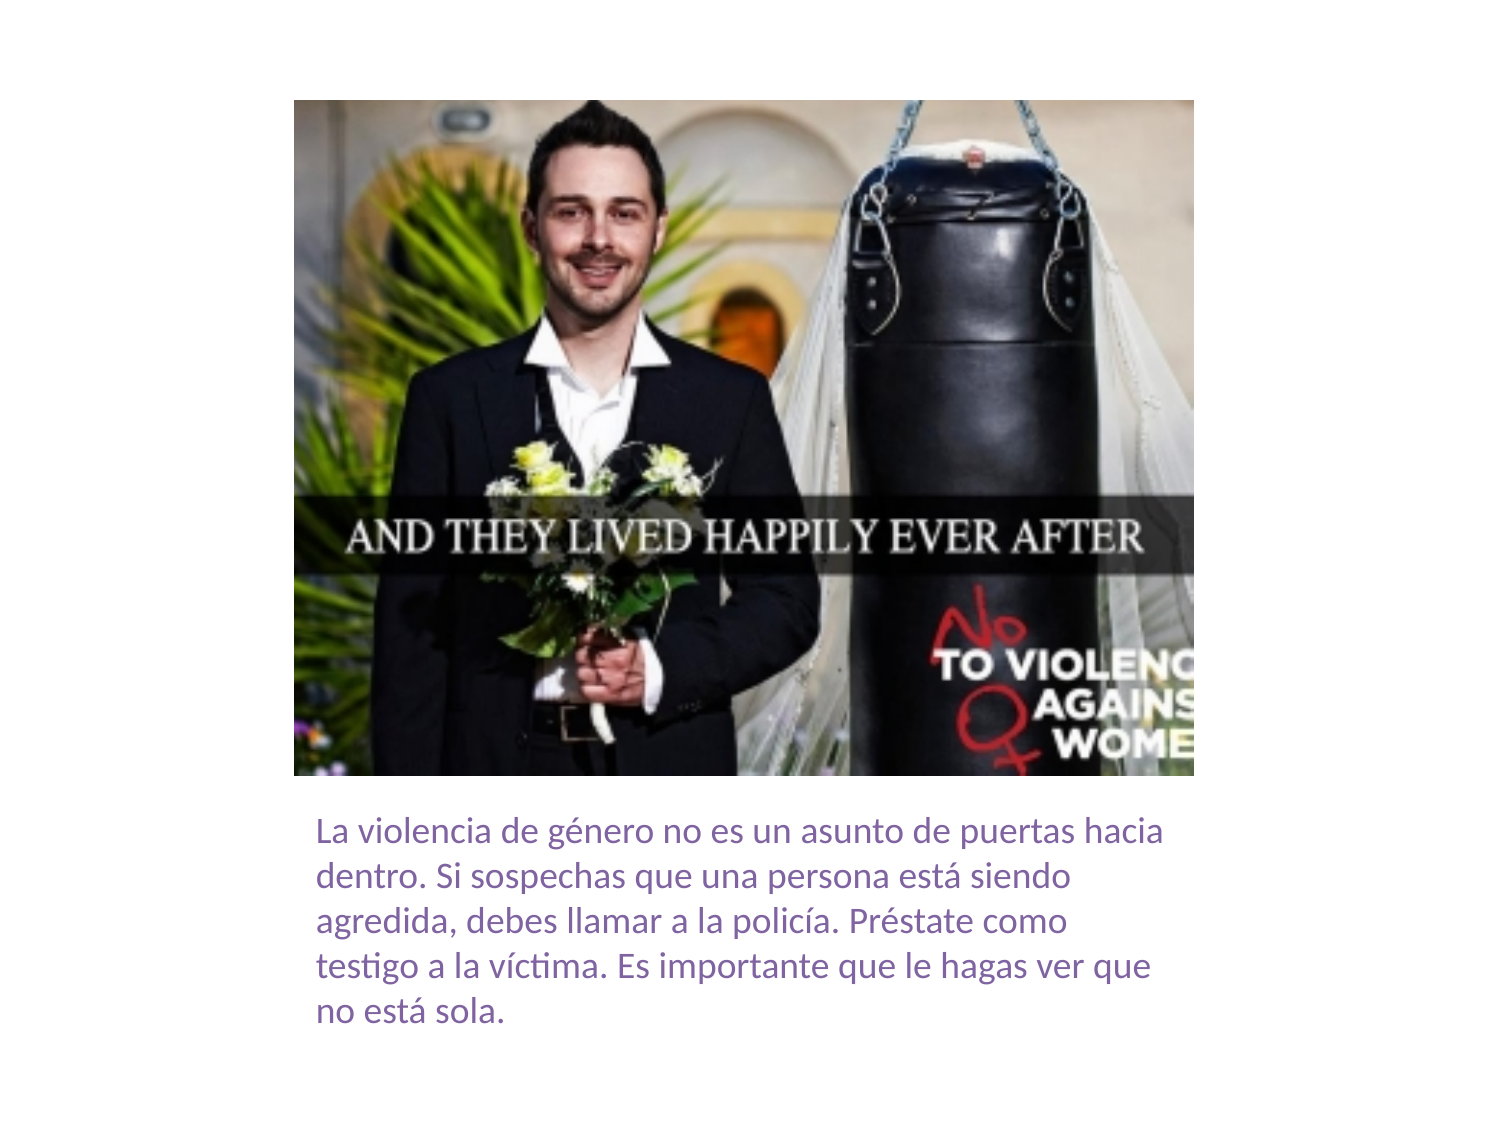

#
La violencia de género no es un asunto de puertas hacia dentro. Si sospechas que una persona está siendo agredida, debes llamar a la policía. Préstate como testigo a la víctima. Es importante que le hagas ver que no está sola.